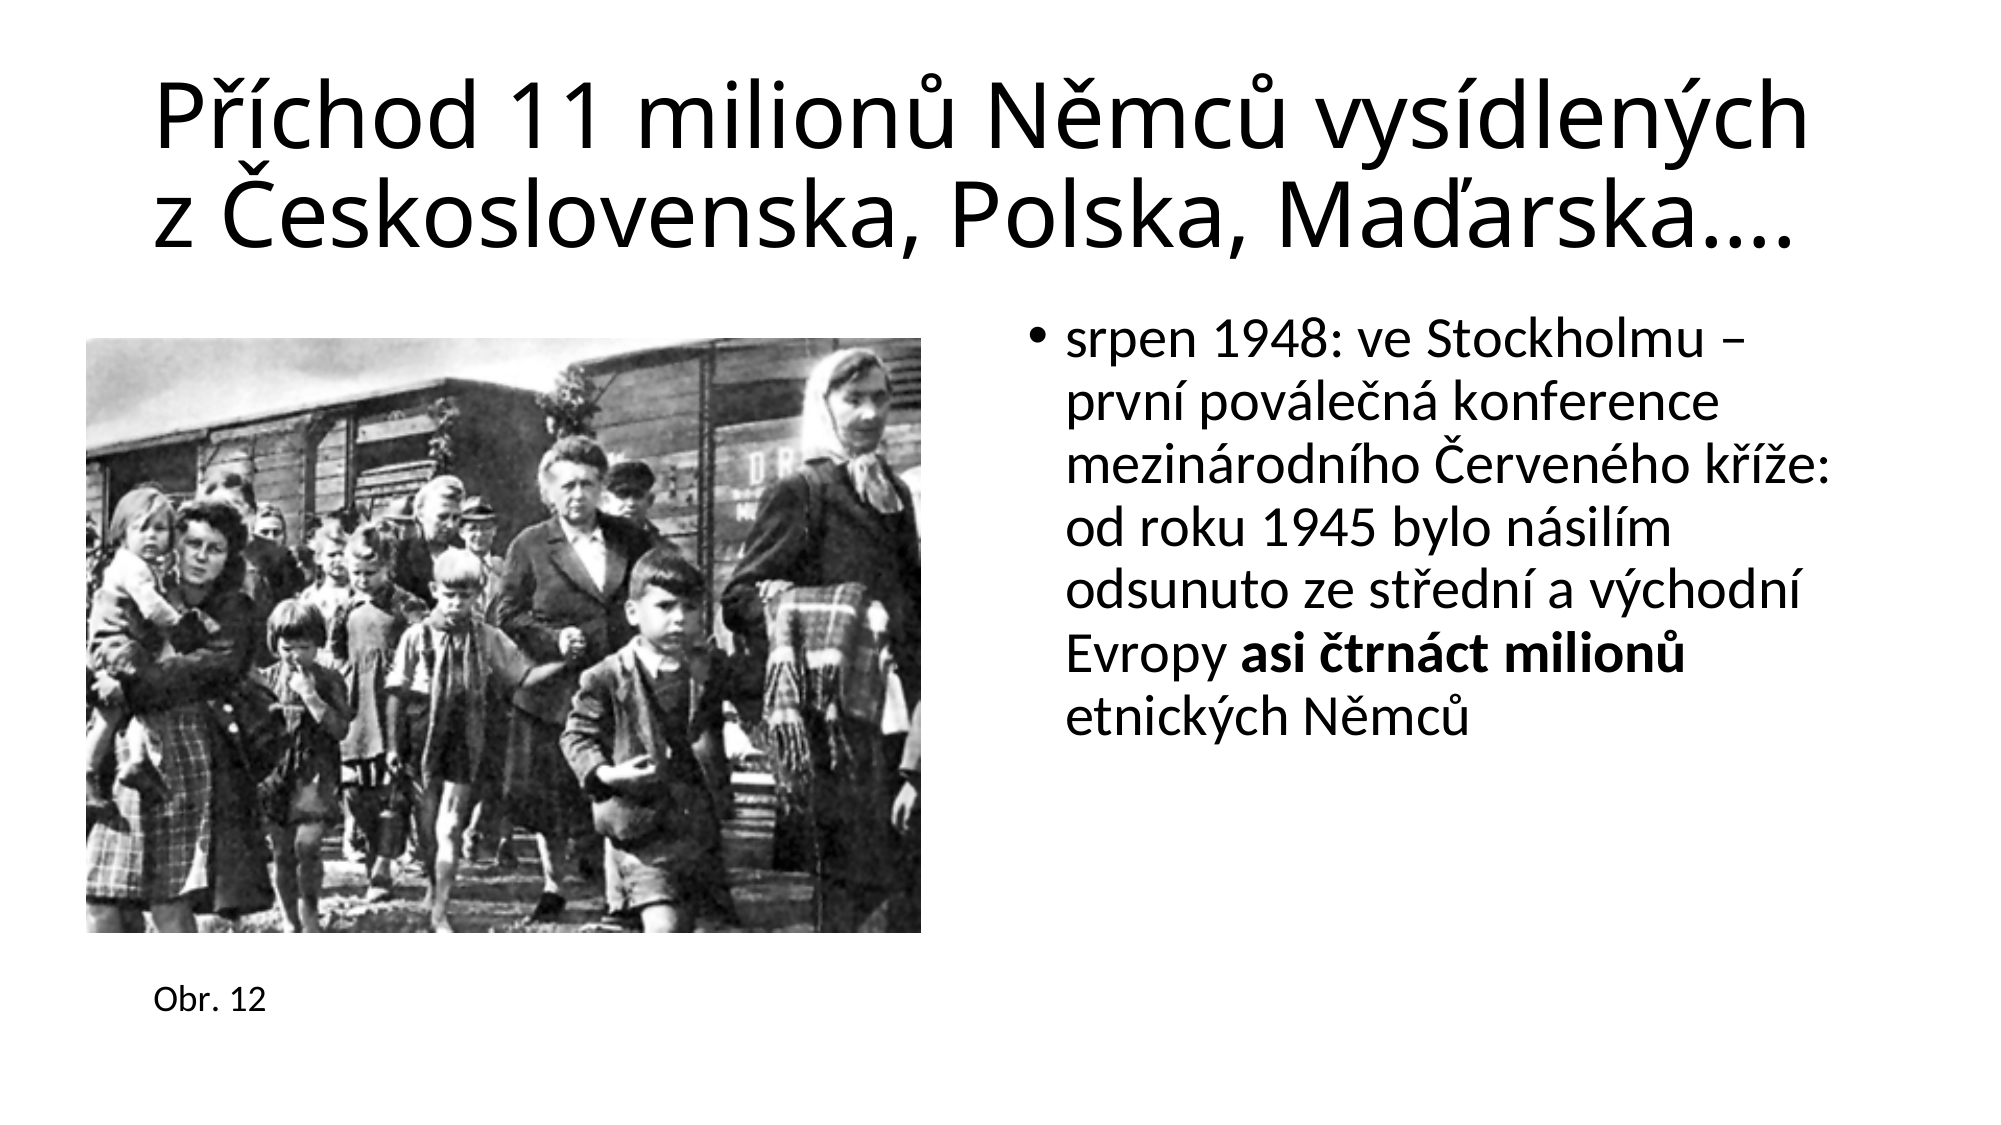

# Příchod 11 milionů Němců vysídlených z Československa, Polska, Maďarska….
srpen 1948: ve Stockholmu – první poválečná konference mezinárodního Červeného kříže: od roku 1945 bylo násilím odsunuto ze střední a východní Evropy asi čtrnáct milionů etnických Němců
Obr. 12